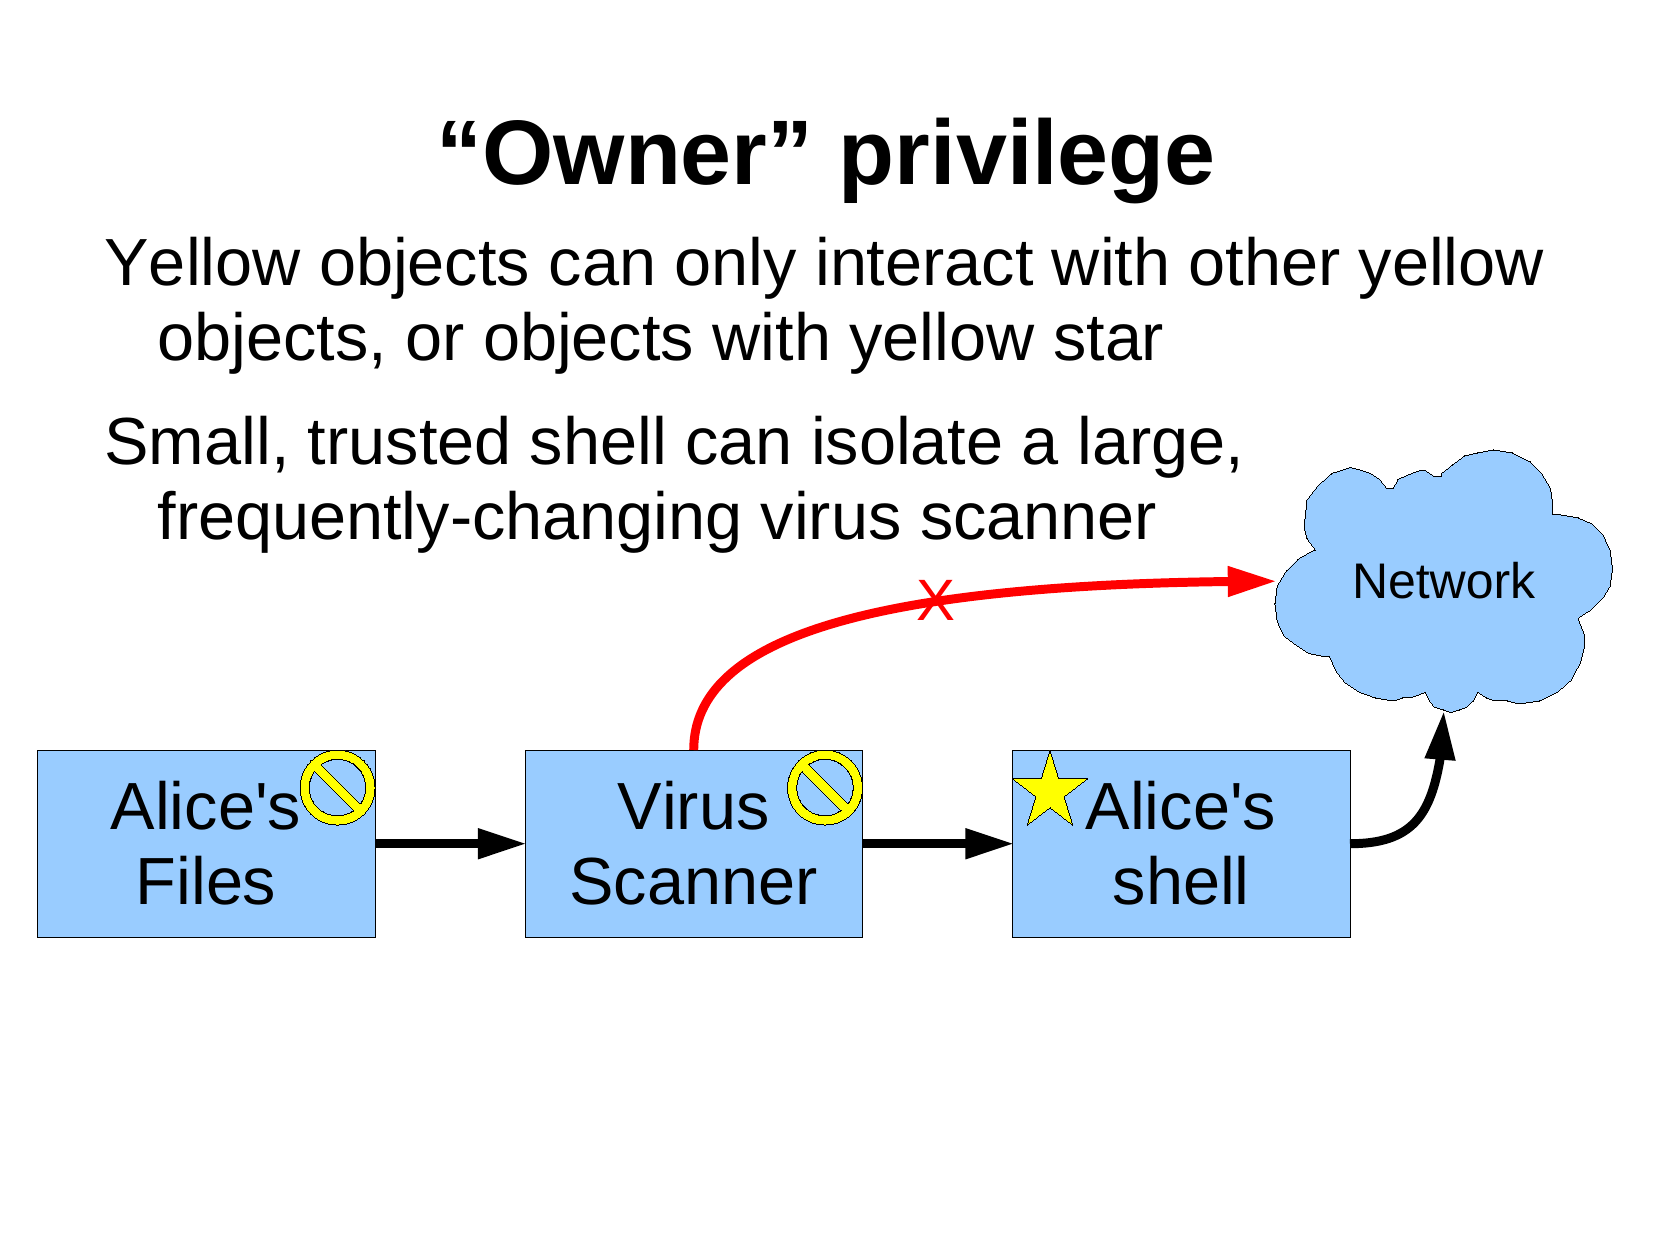

# “Owner” privilege
Yellow objects can only interact with other yellow objects, or objects with yellow star
Small, trusted shell can isolate a large, frequently-changing virus scanner
Network
Alice's
Files
Virus
Scanner
Alice's
shell